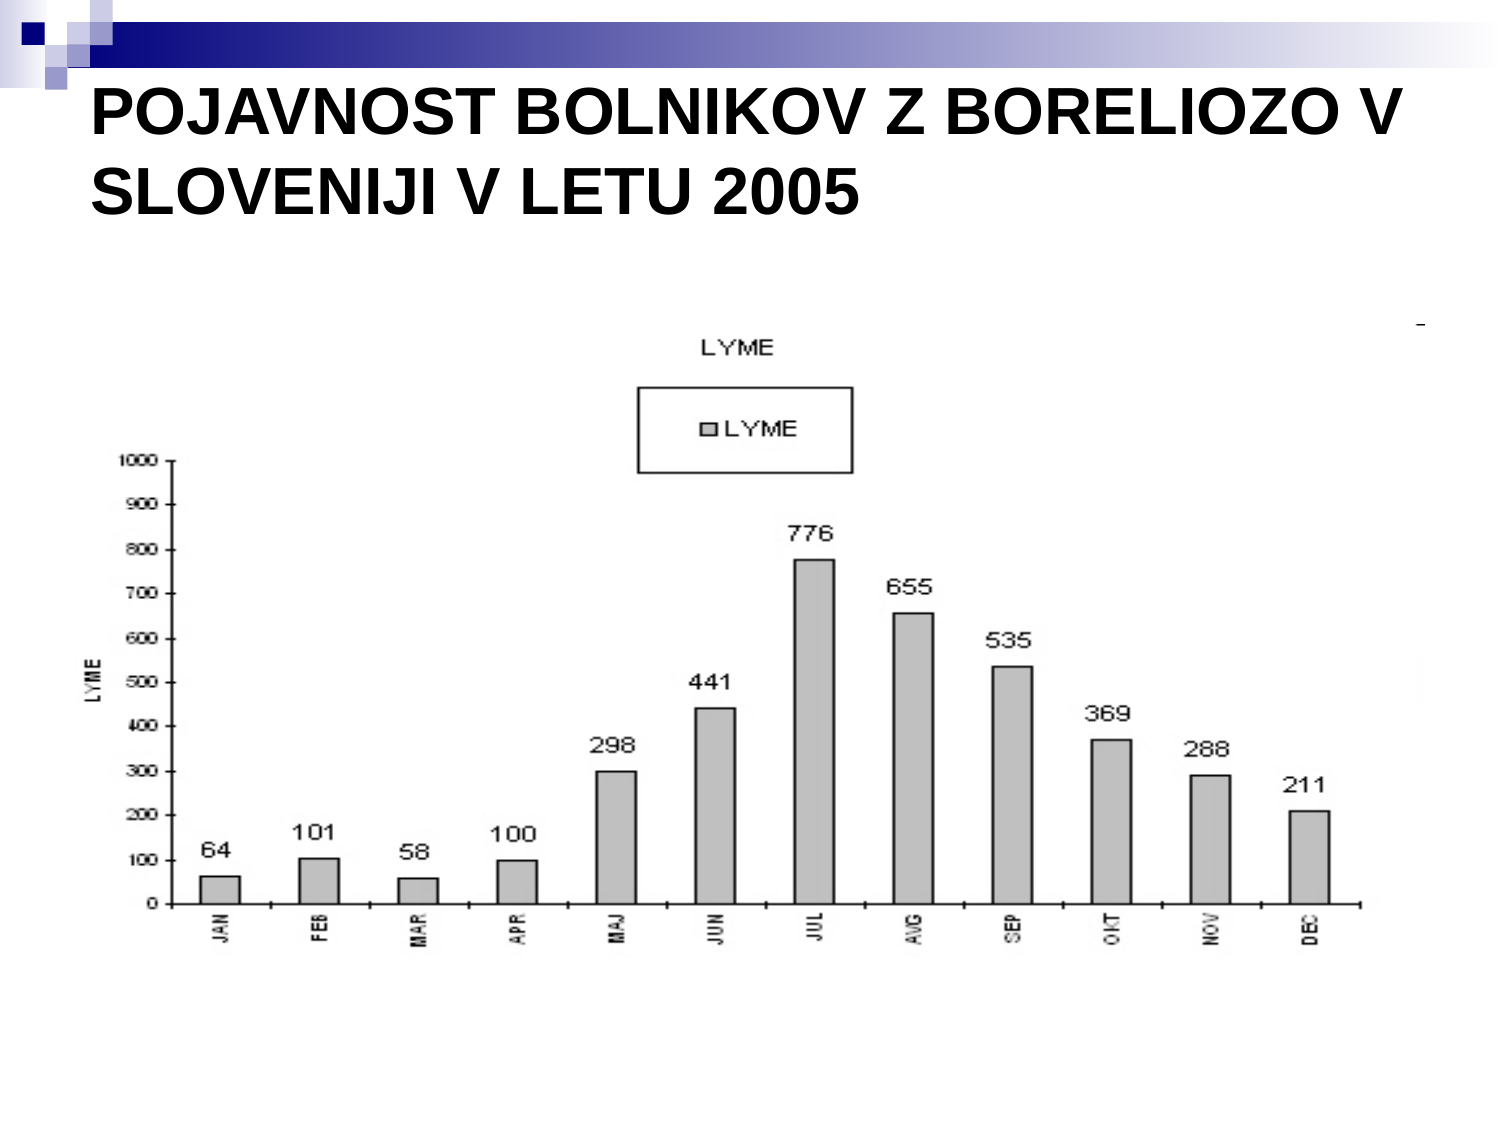

# POJAVNOST BOLNIKOV Z BORELIOZO V SLOVENIJI V LETU 2005